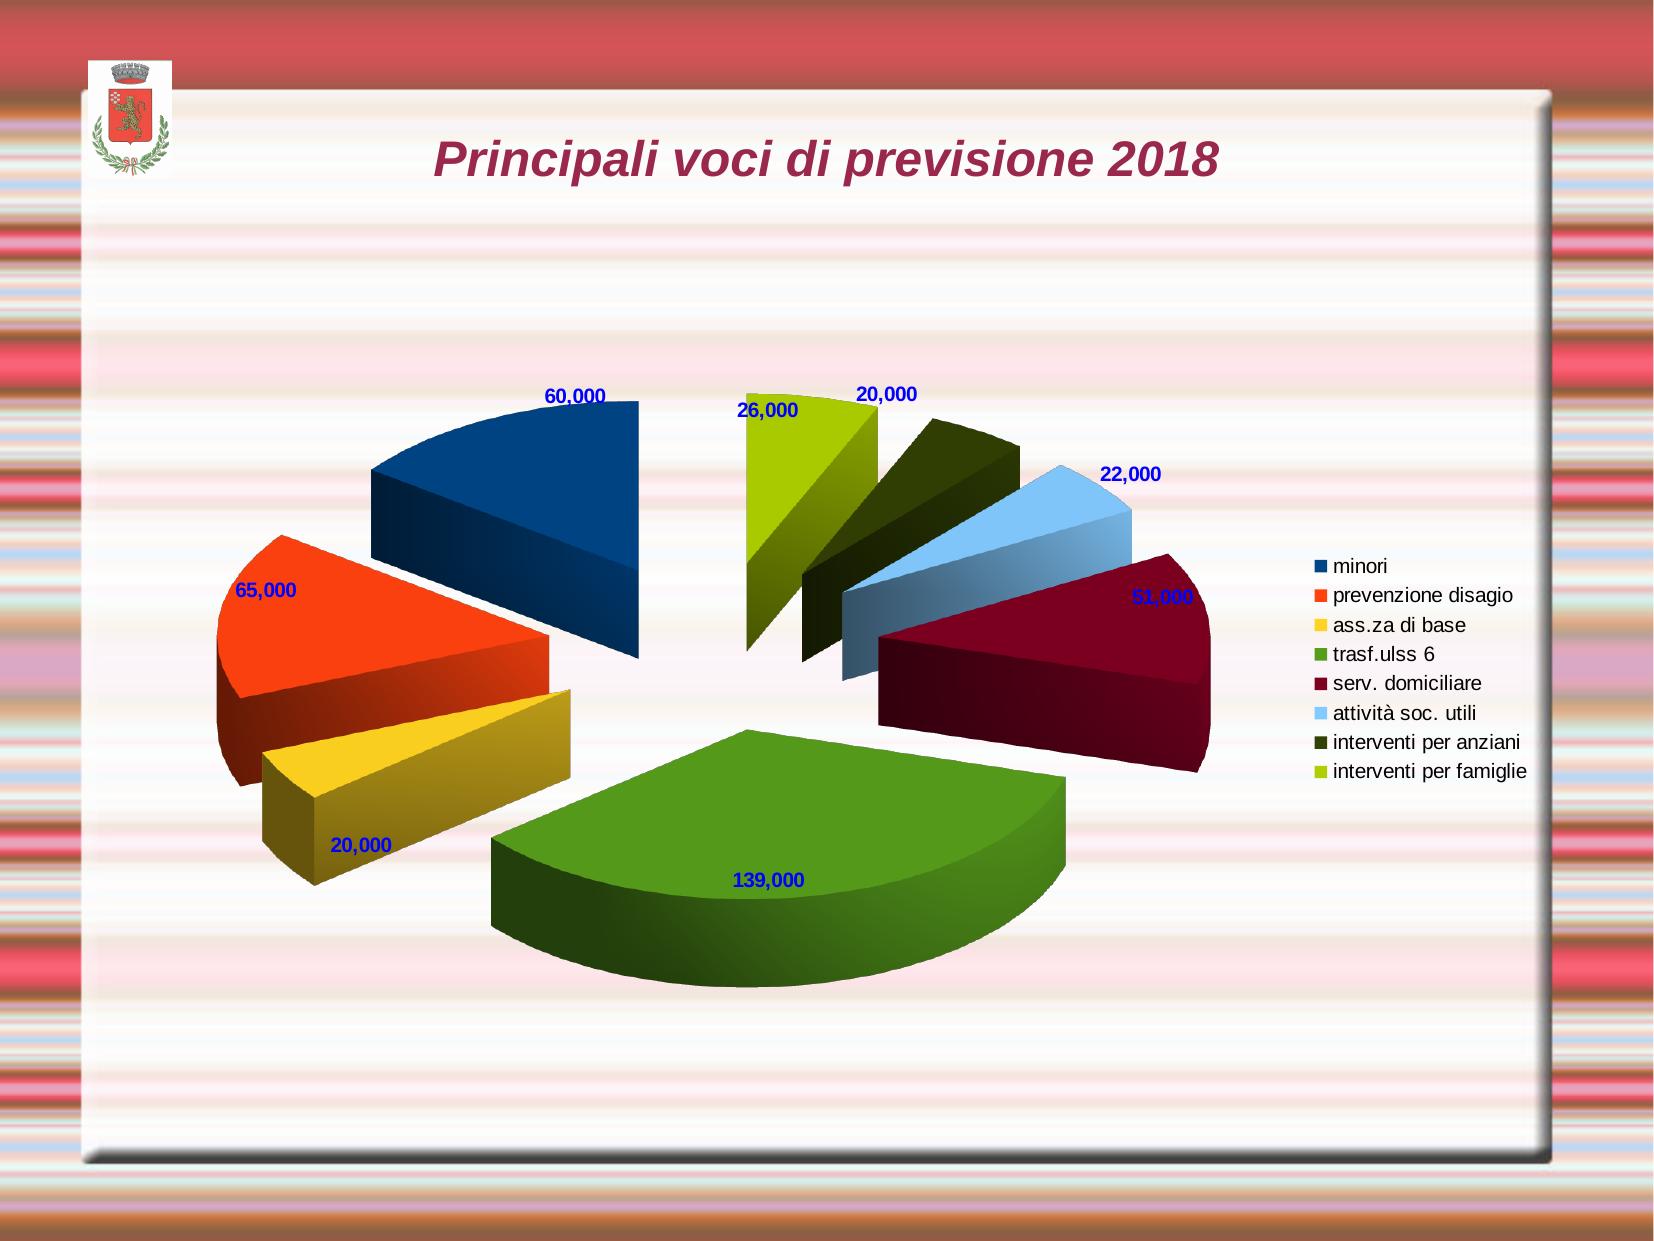

# Principali voci di previsione 2018
[unsupported chart]